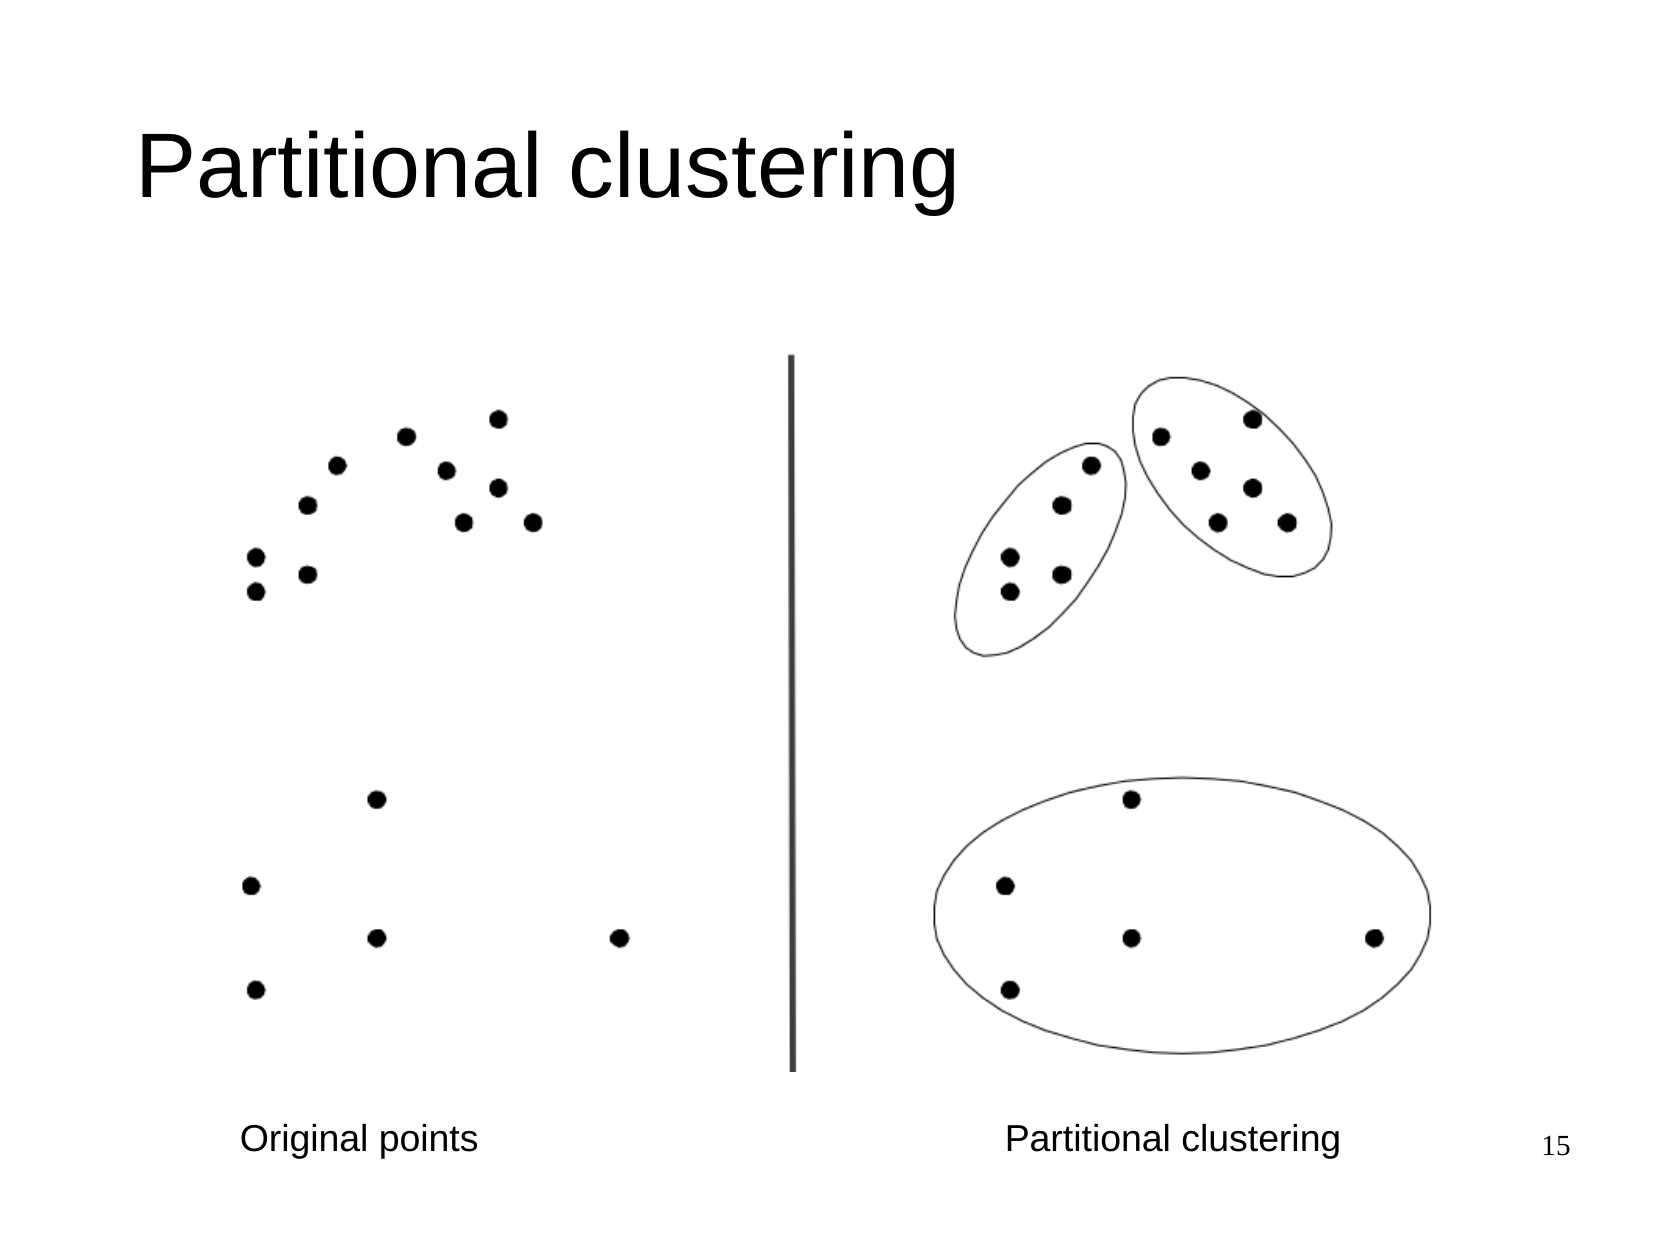

# Partitional clustering
Boston University Slideshow Title Goes Here
Original points
Partitional clustering
15